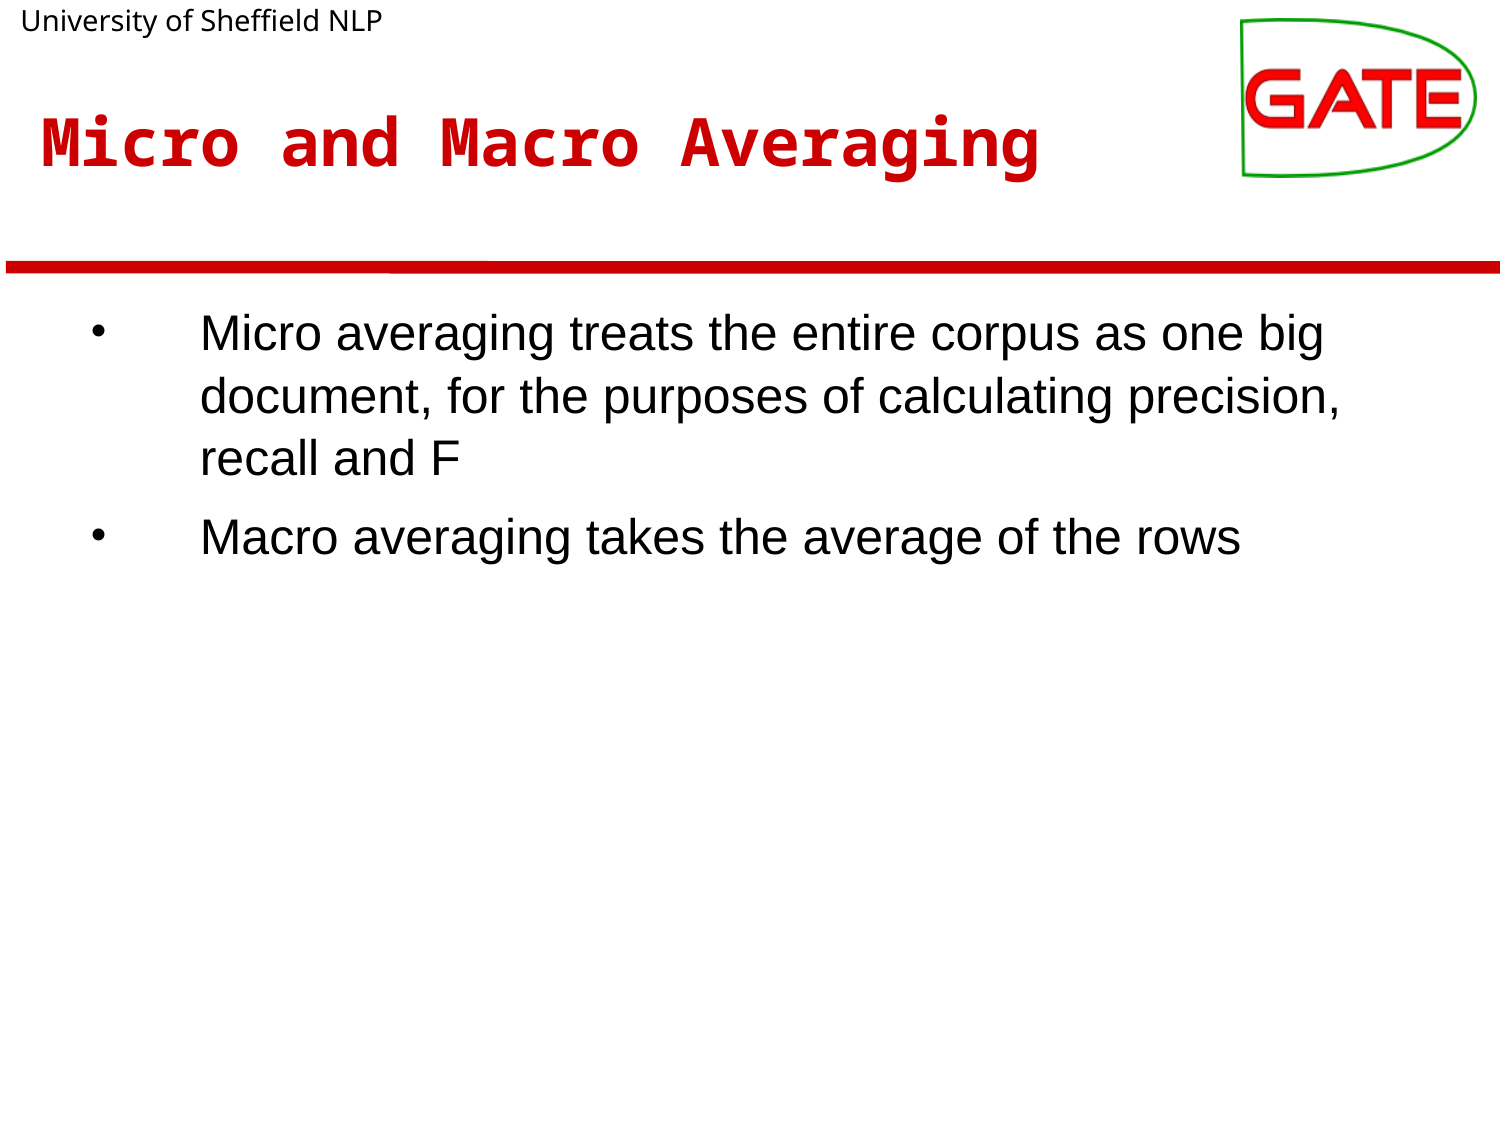

# Micro and Macro Averaging
Micro averaging treats the entire corpus as one big document, for the purposes of calculating precision, recall and F
Macro averaging takes the average of the rows